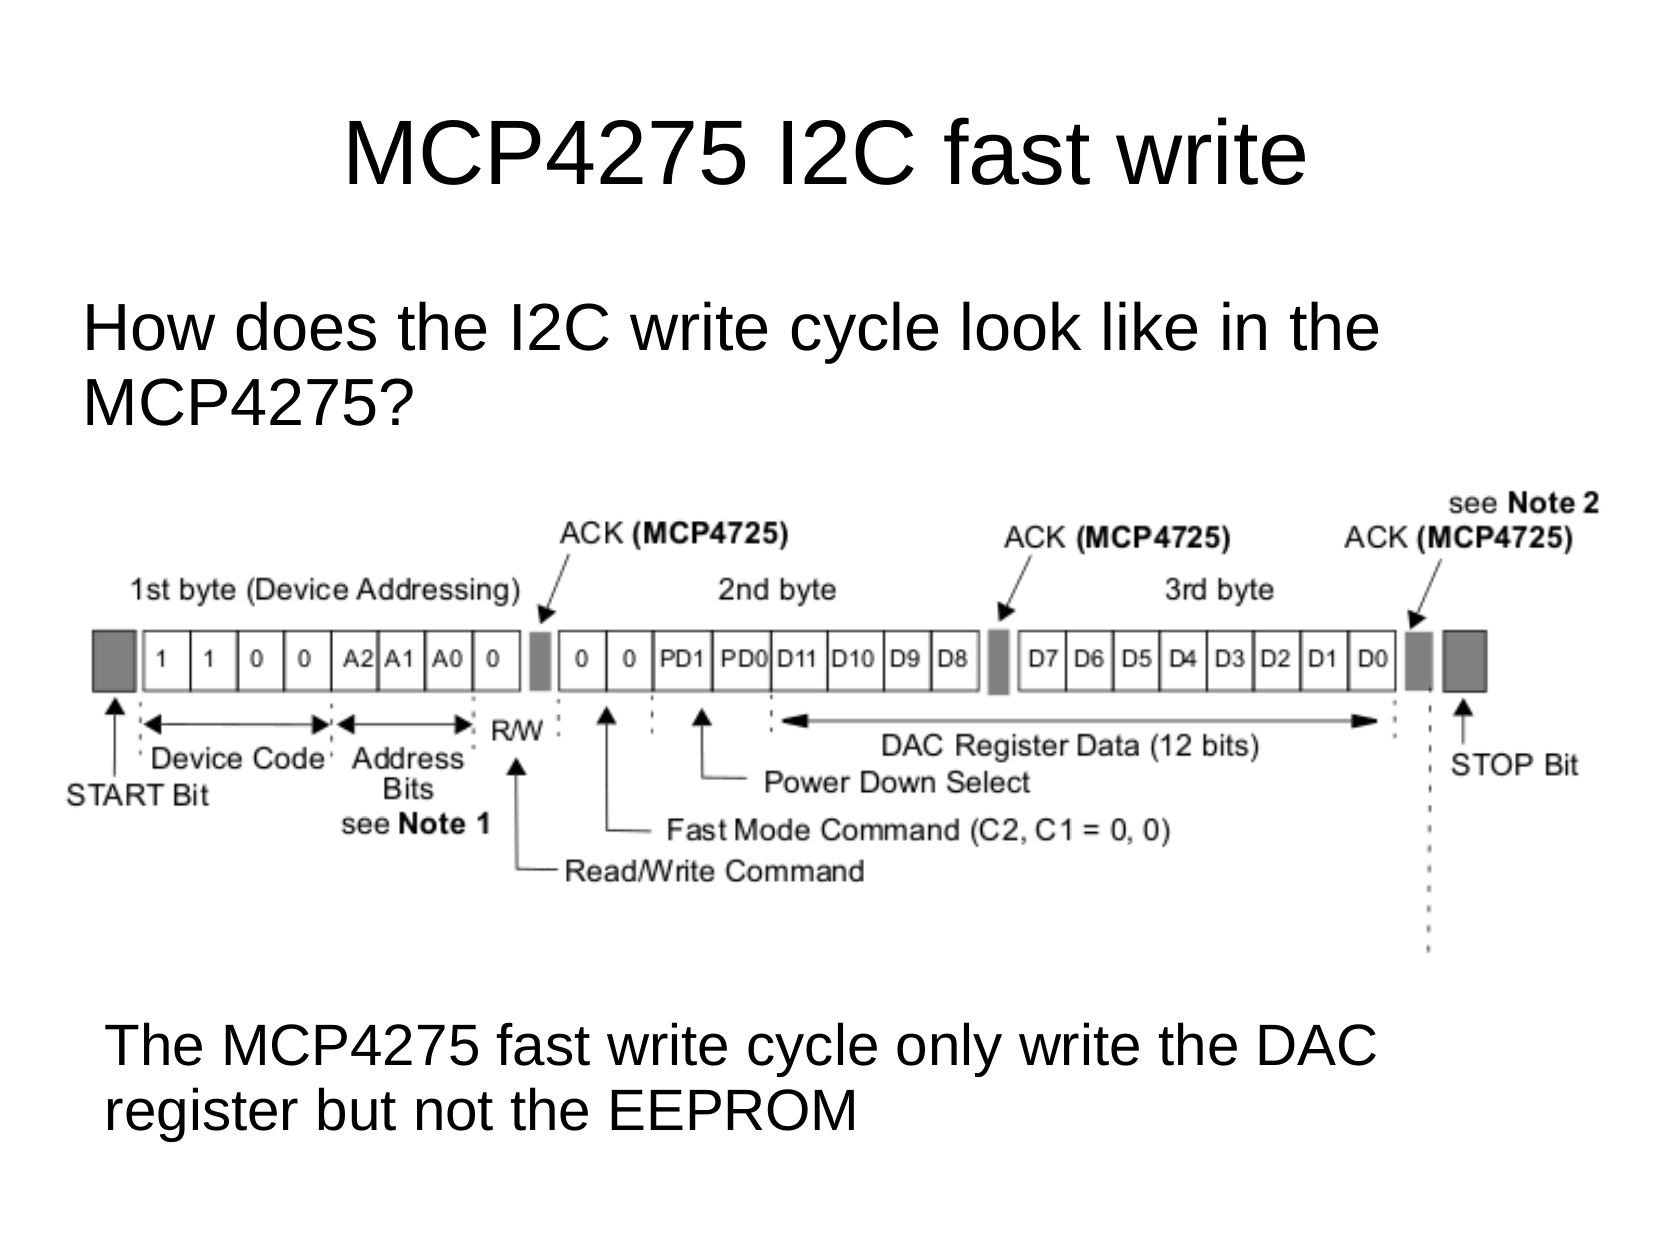

# MCP4275 I2C fast write
How does the I2C write cycle look like in the MCP4275?
The MCP4275 fast write cycle only write the DAC register but not the EEPROM